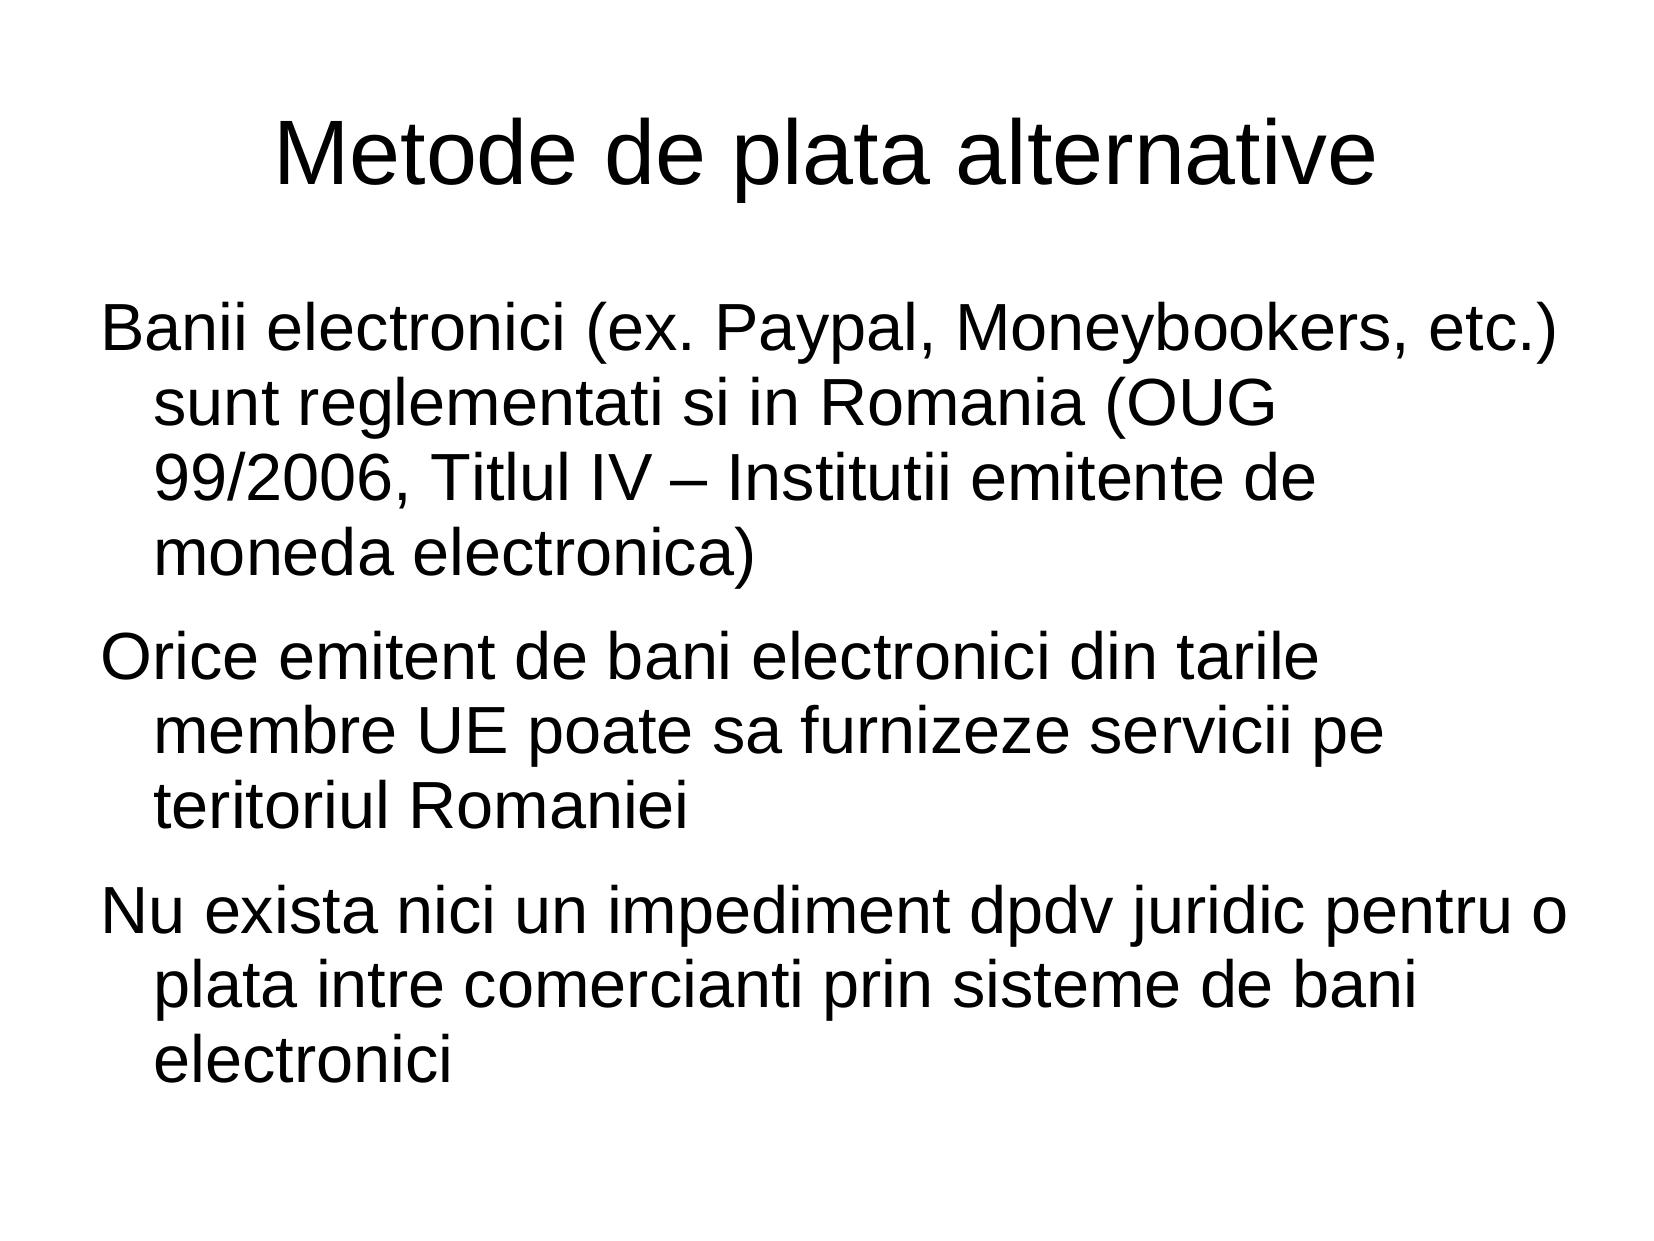

# Metode de plata alternative
Banii electronici (ex. Paypal, Moneybookers, etc.) sunt reglementati si in Romania (OUG 99/2006, Titlul IV – Institutii emitente de moneda electronica)
Orice emitent de bani electronici din tarile membre UE poate sa furnizeze servicii pe teritoriul Romaniei
Nu exista nici un impediment dpdv juridic pentru o plata intre comercianti prin sisteme de bani electronici